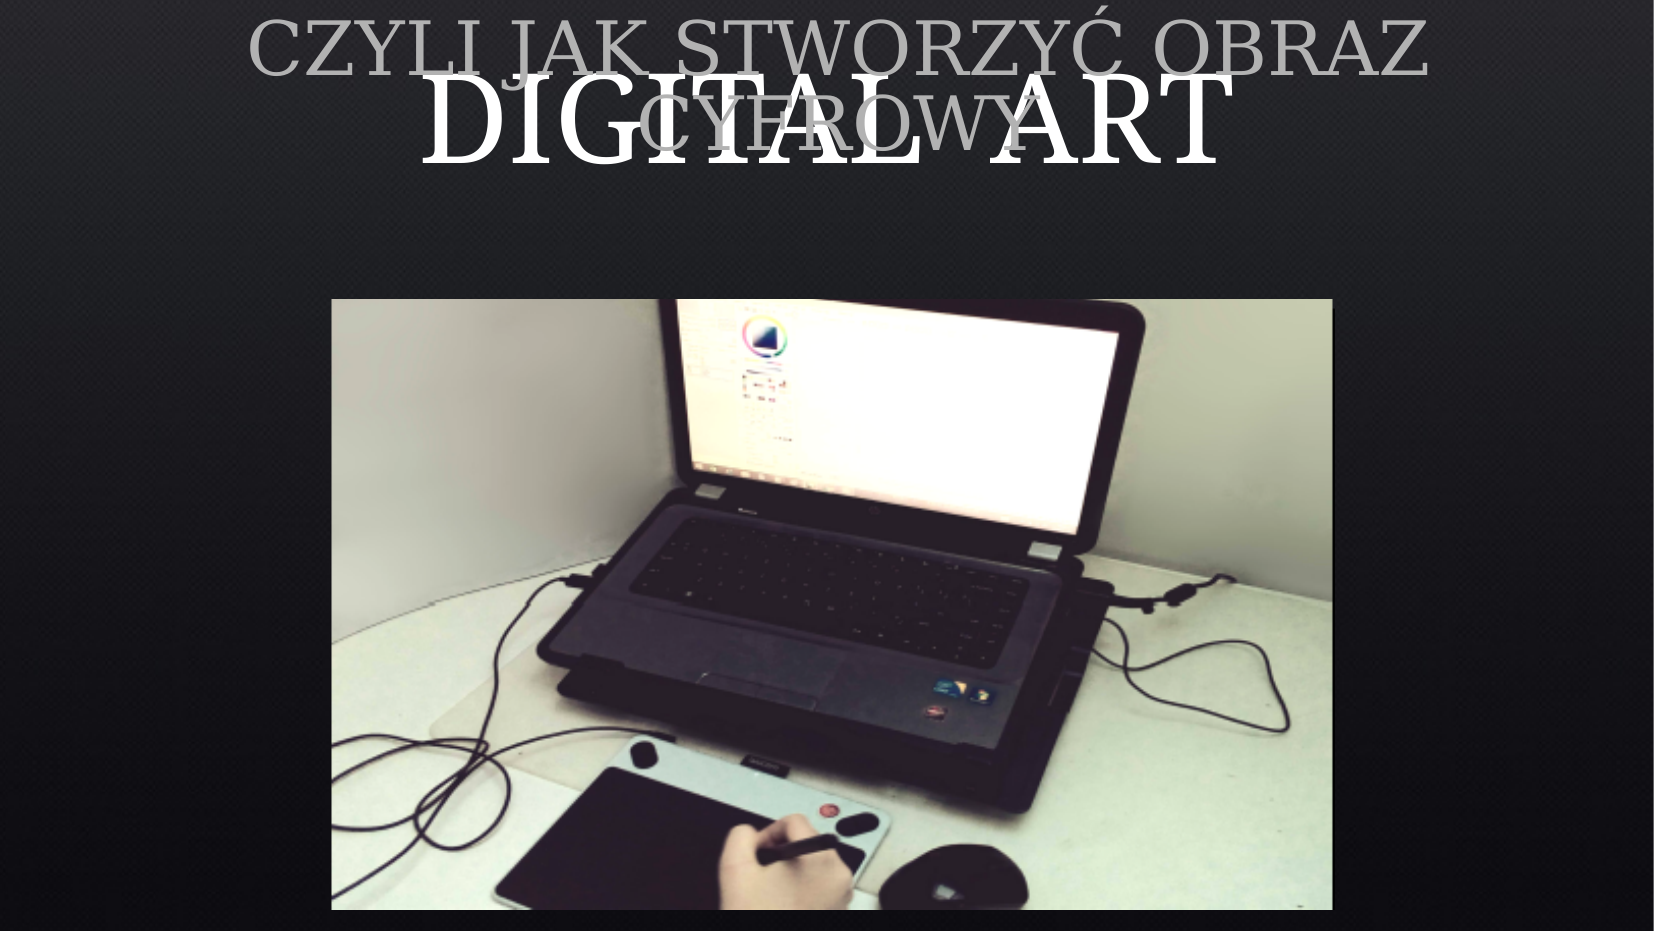

# DIGITAL ART
CZYLI JAK STWORZYĆ OBRAZ CYFROWY